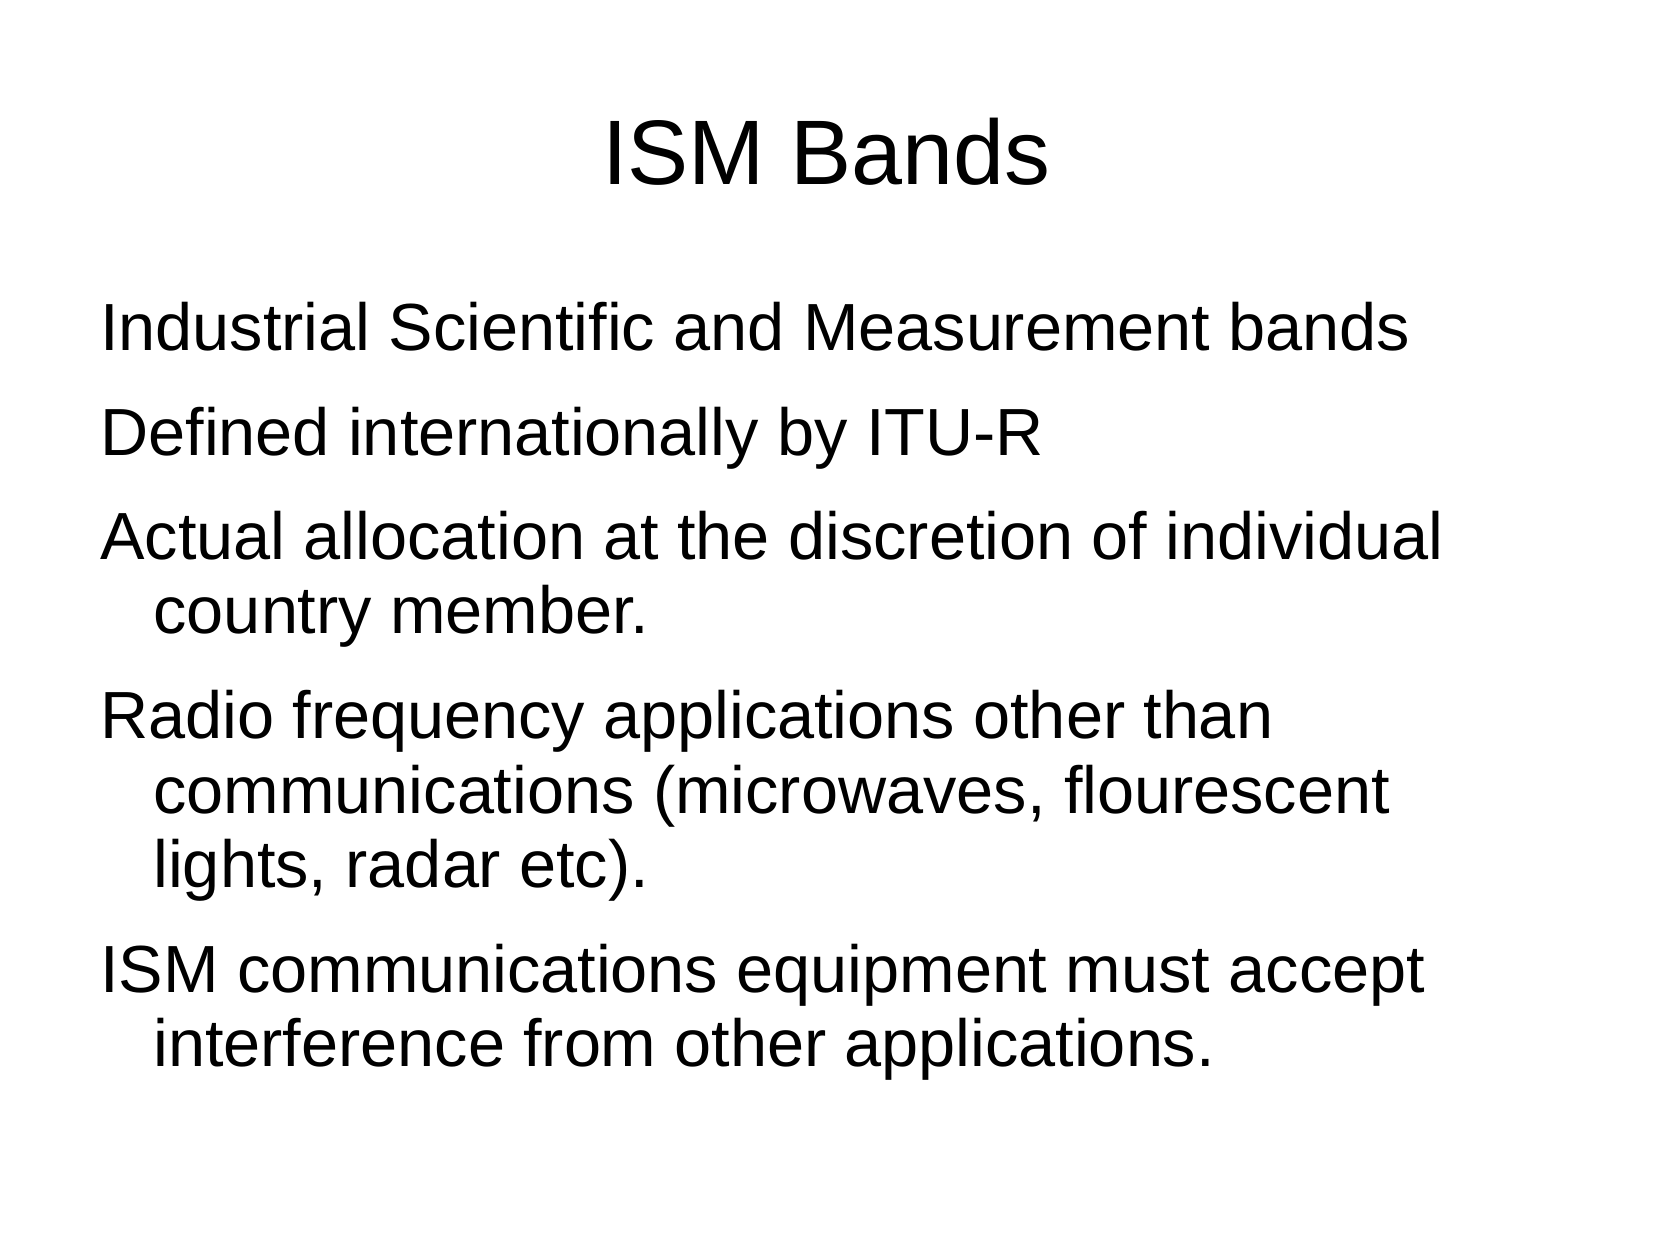

# ISM Bands
Industrial Scientific and Measurement bands
Defined internationally by ITU-R
Actual allocation at the discretion of individual country member.
Radio frequency applications other than communications (microwaves, flourescent lights, radar etc).
ISM communications equipment must accept interference from other applications.